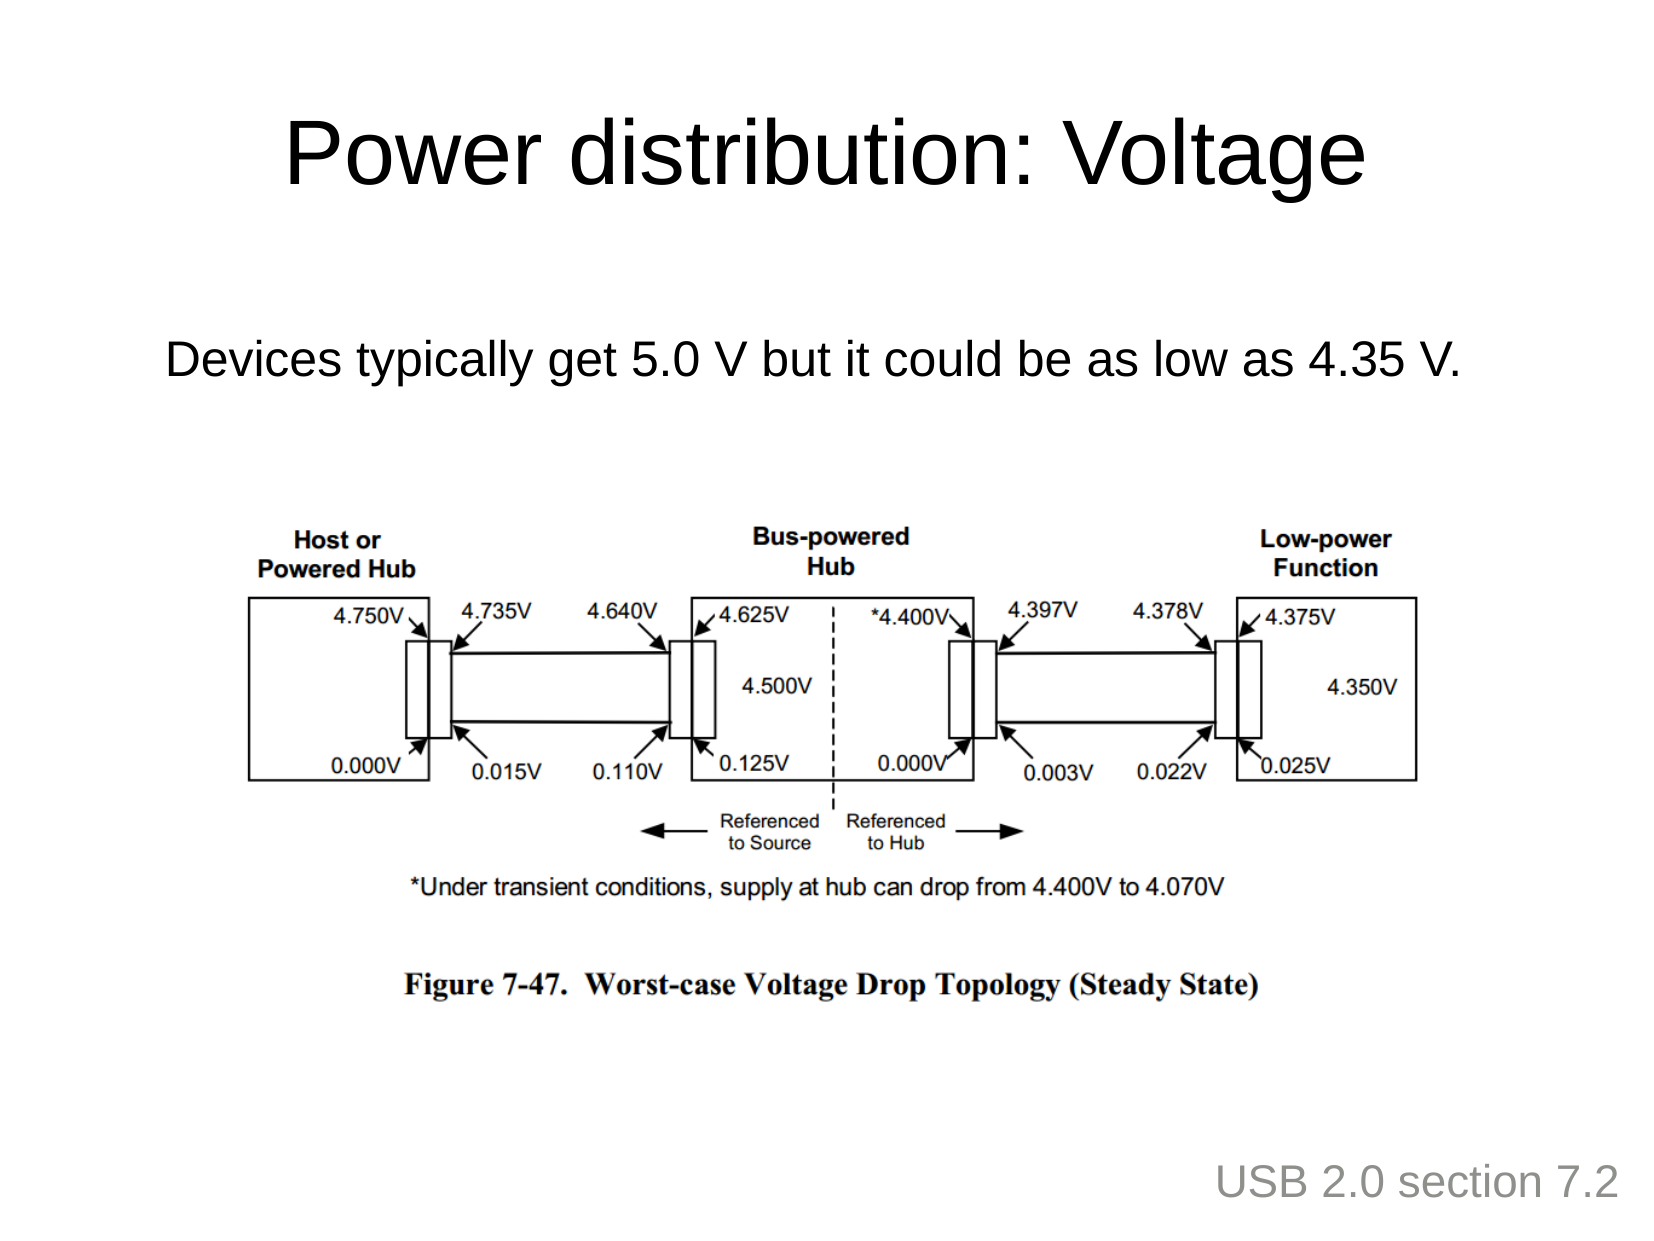

# Power distribution: Voltage
Devices typically get 5.0 V but it could be as low as 4.35 V.
USB 2.0 section 7.2